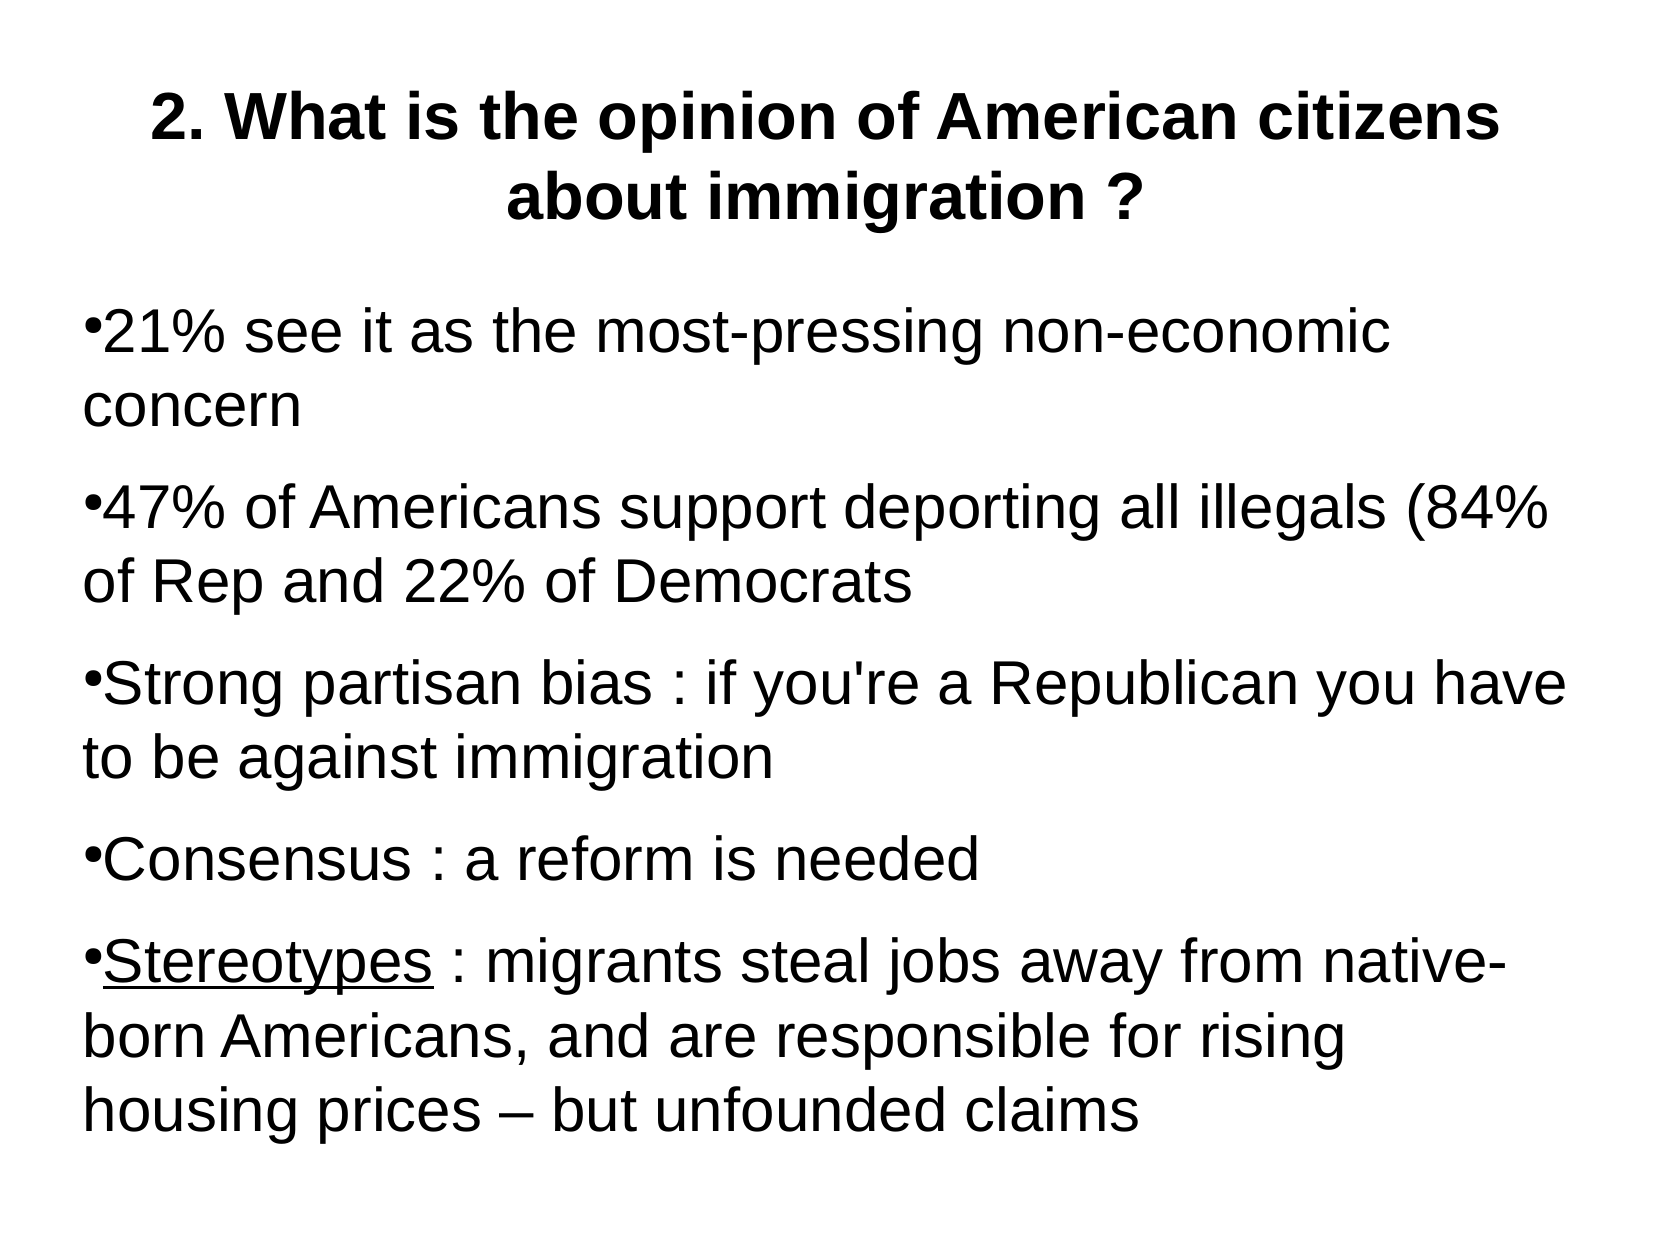

# 2. What is the opinion of American citizens about immigration ?
21% see it as the most-pressing non-economic concern
47% of Americans support deporting all illegals (84% of Rep and 22% of Democrats
Strong partisan bias : if you're a Republican you have to be against immigration
Consensus : a reform is needed
Stereotypes : migrants steal jobs away from native-born Americans, and are responsible for rising housing prices – but unfounded claims